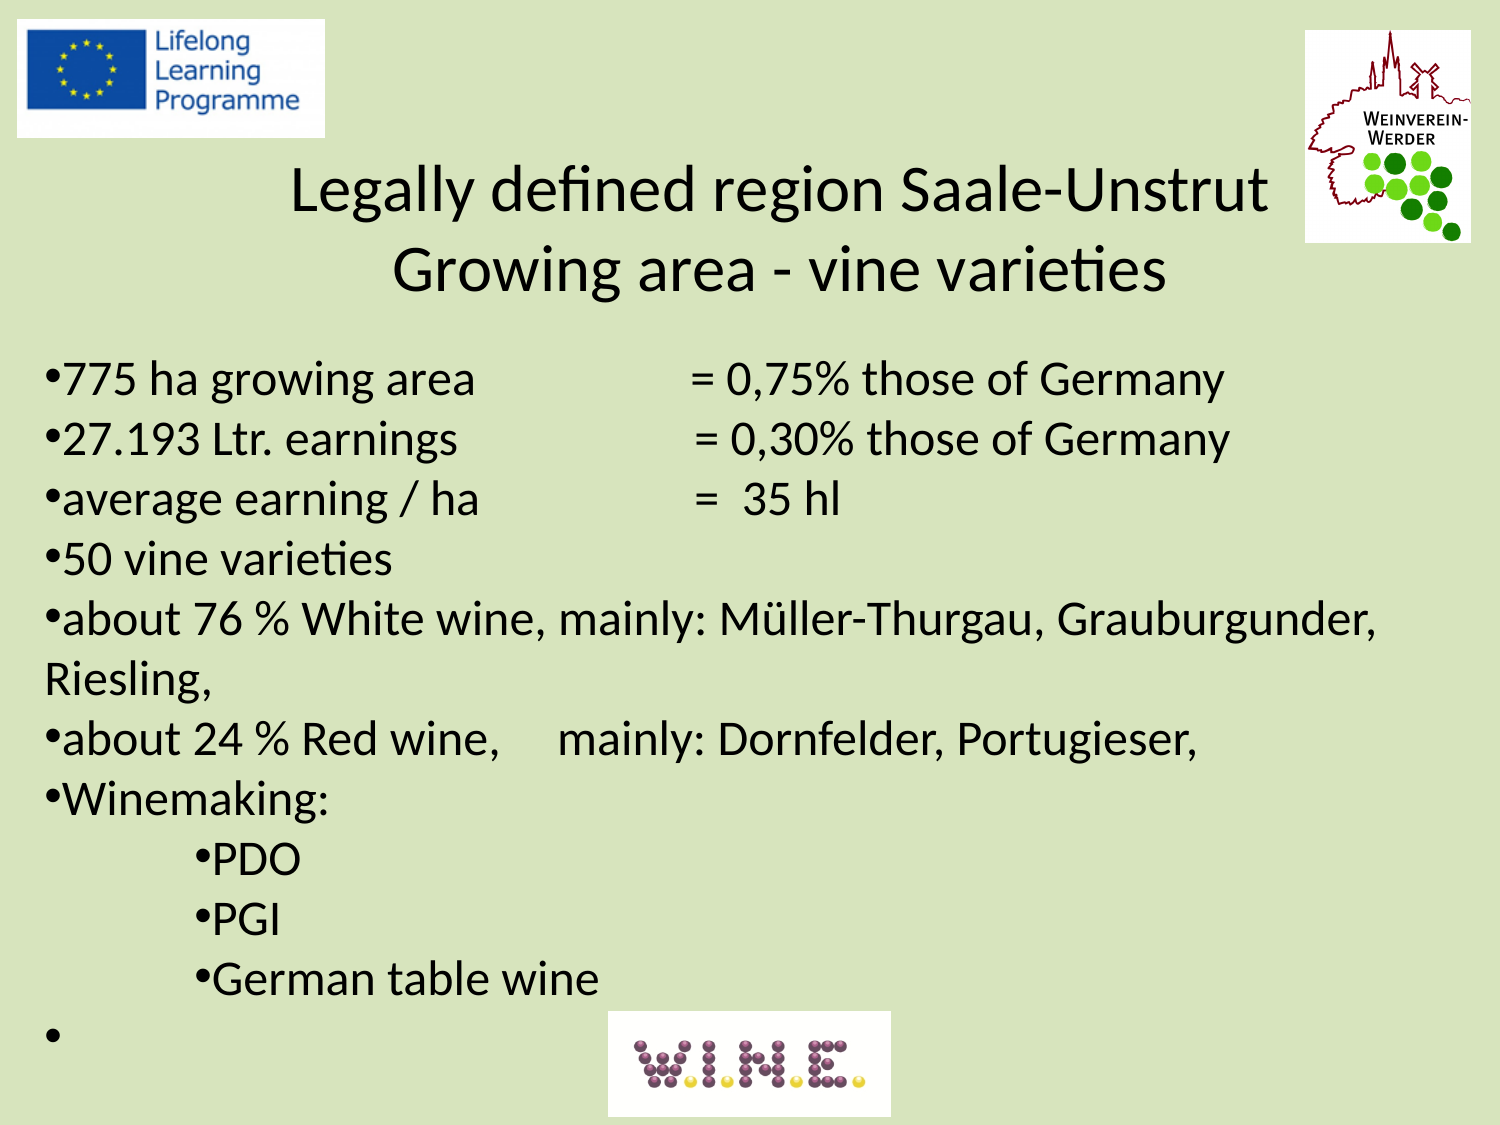

Legally defined region Saale-Unstrut
Growing area - vine varieties
775 ha growing area = 0,75% those of Germany
27.193 Ltr. earnings = 0,30% those of Germany
average earning / ha = 35 hl
50 vine varieties
about 76 % White wine, mainly: Müller-Thurgau, Grauburgunder, Riesling,
about 24 % Red wine, mainly: Dornfelder, Portugieser,
Winemaking:
PDO
PGI
German table wine